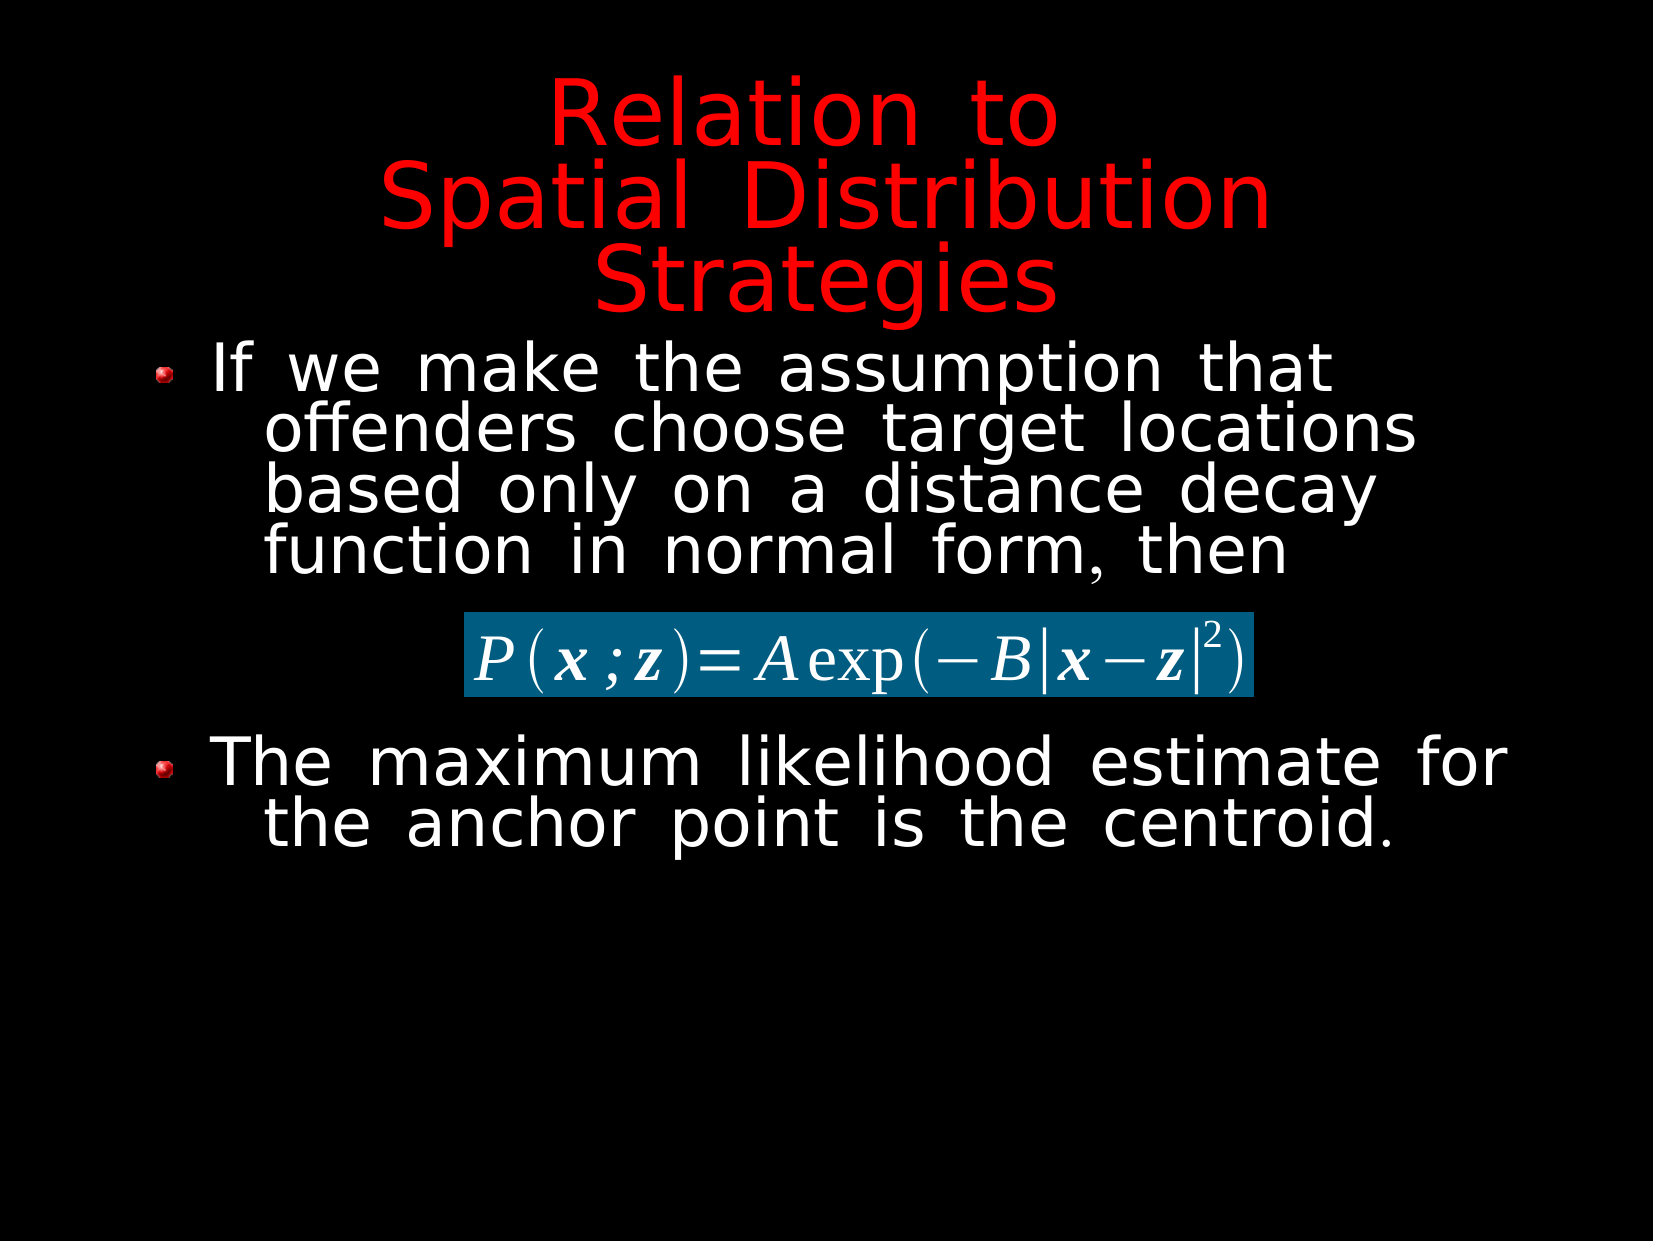

# Relation to Spatial Distribution Strategies
If we make the assumption that offenders choose target locations based only on a distance decay function in normal form, then
The maximum likelihood estimate for the anchor point is the centroid.